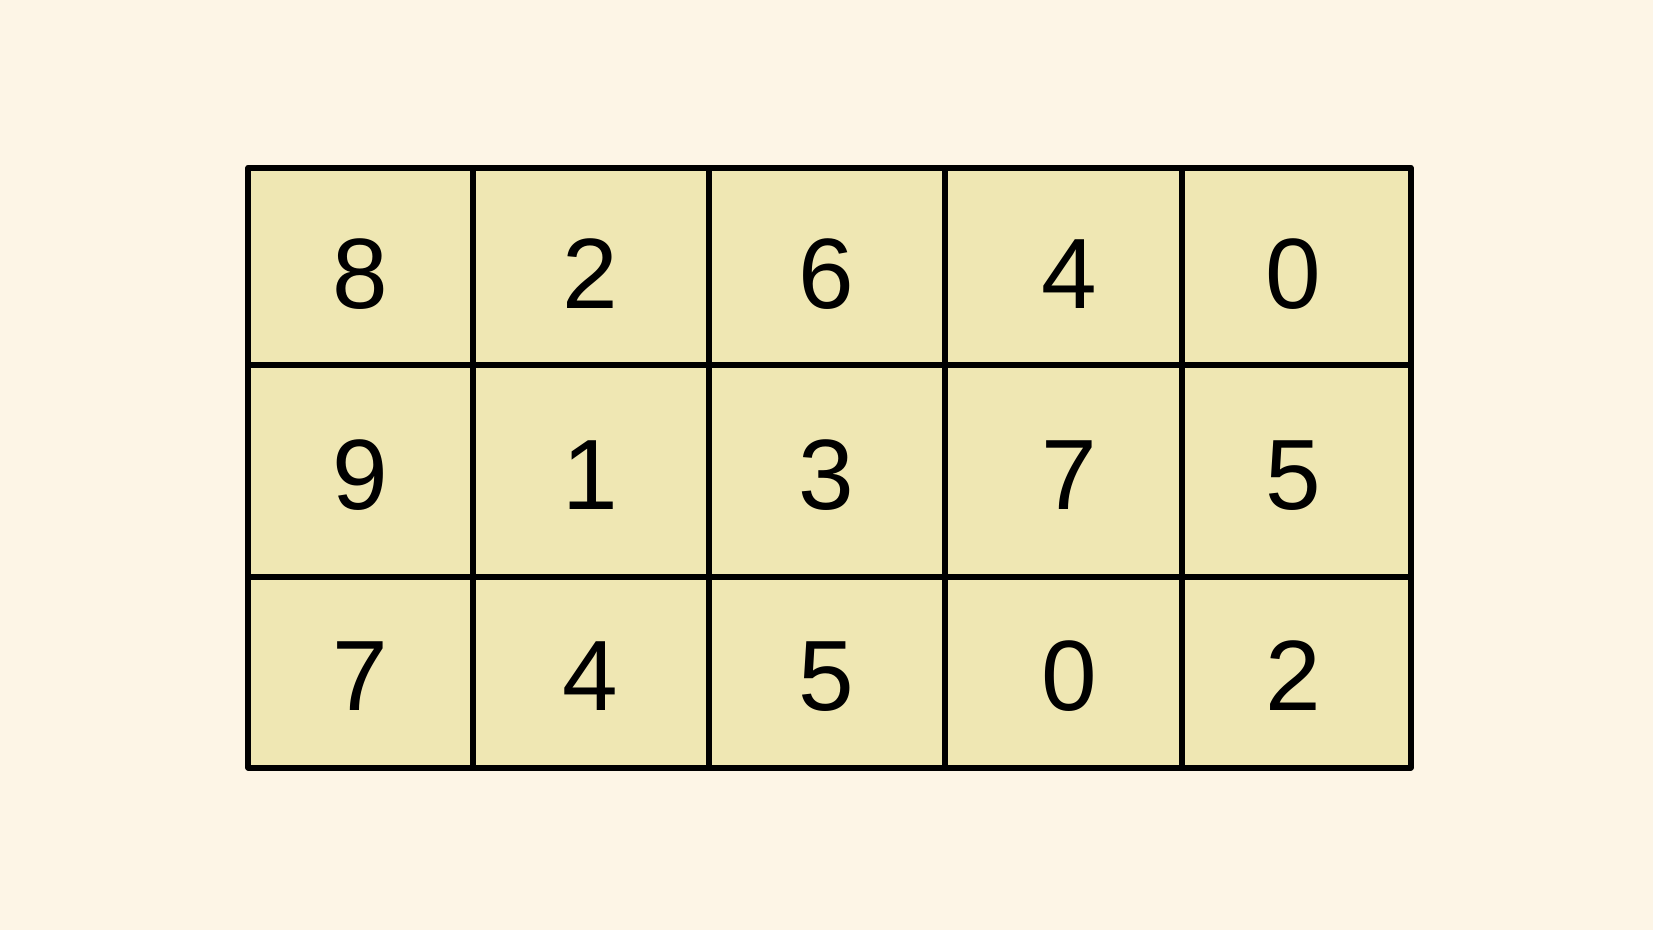

8
2
6
4
0
9
1
3
7
5
7
4
5
0
2